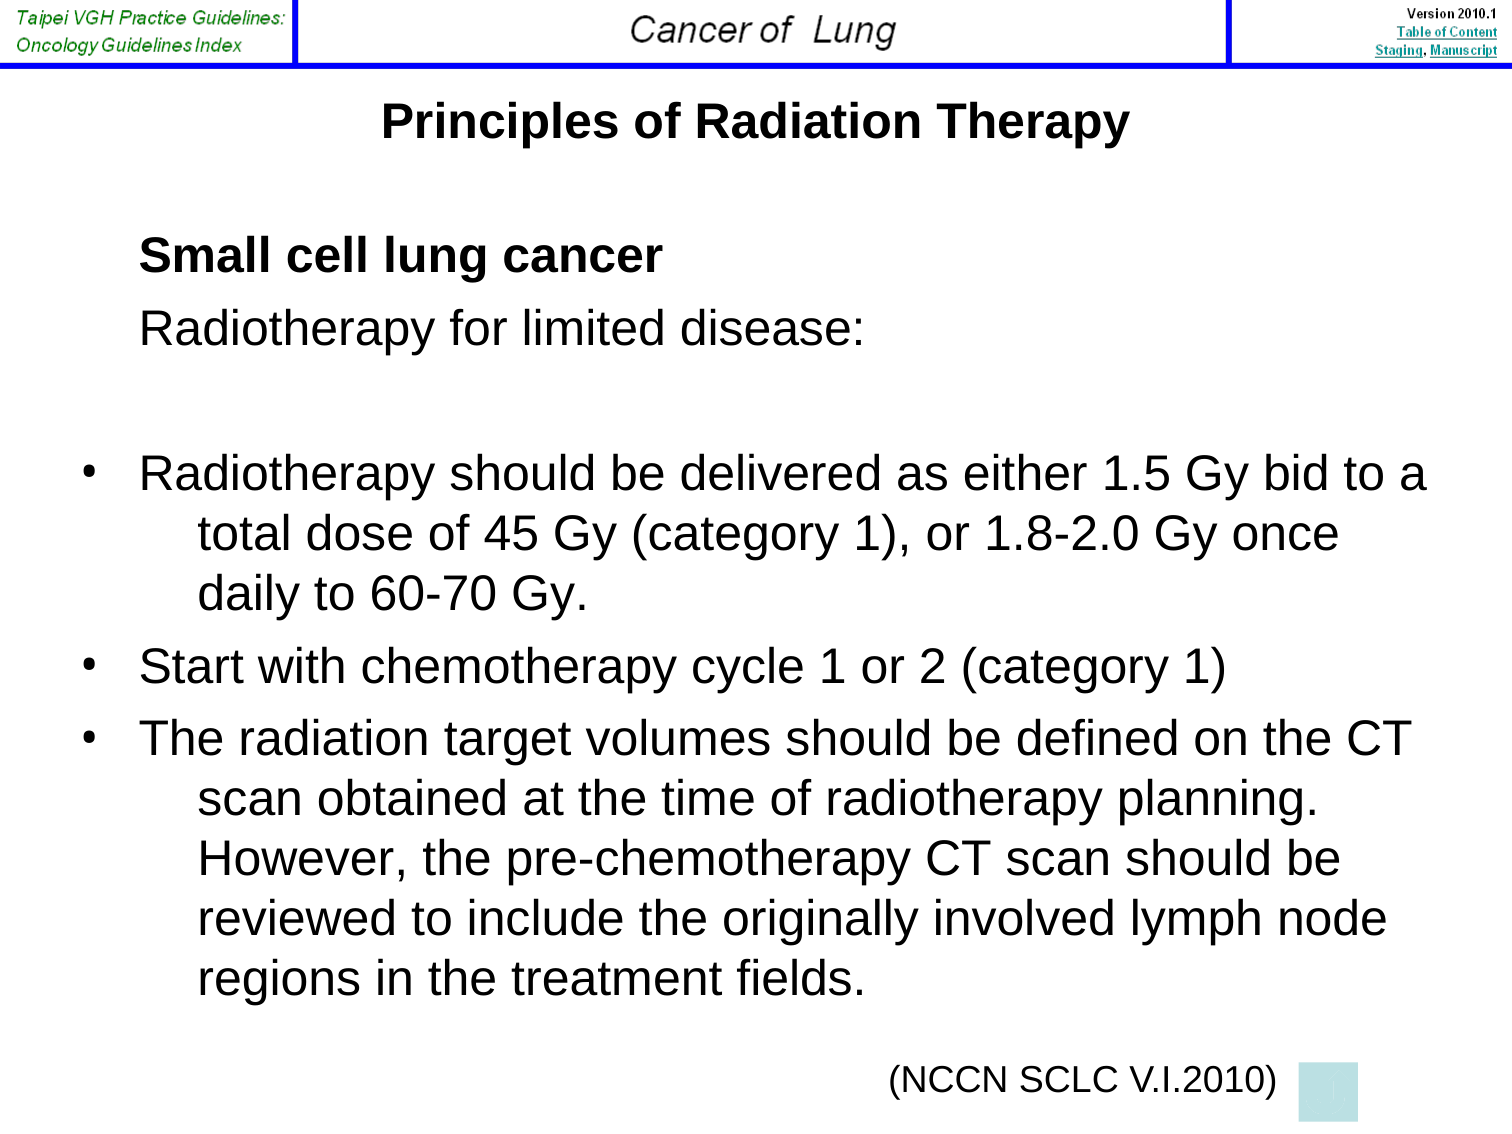

# Principles of Radiation Therapy
Small cell lung cancer
Radiotherapy for limited disease:
Radiotherapy should be delivered as either 1.5 Gy bid to a total dose of 45 Gy (category 1), or 1.8-2.0 Gy once daily to 60-70 Gy.
Start with chemotherapy cycle 1 or 2 (category 1)
The radiation target volumes should be defined on the CT scan obtained at the time of radiotherapy planning. However, the pre-chemotherapy CT scan should be reviewed to include the originally involved lymph node regions in the treatment fields.
(NCCN SCLC V.I.2010)